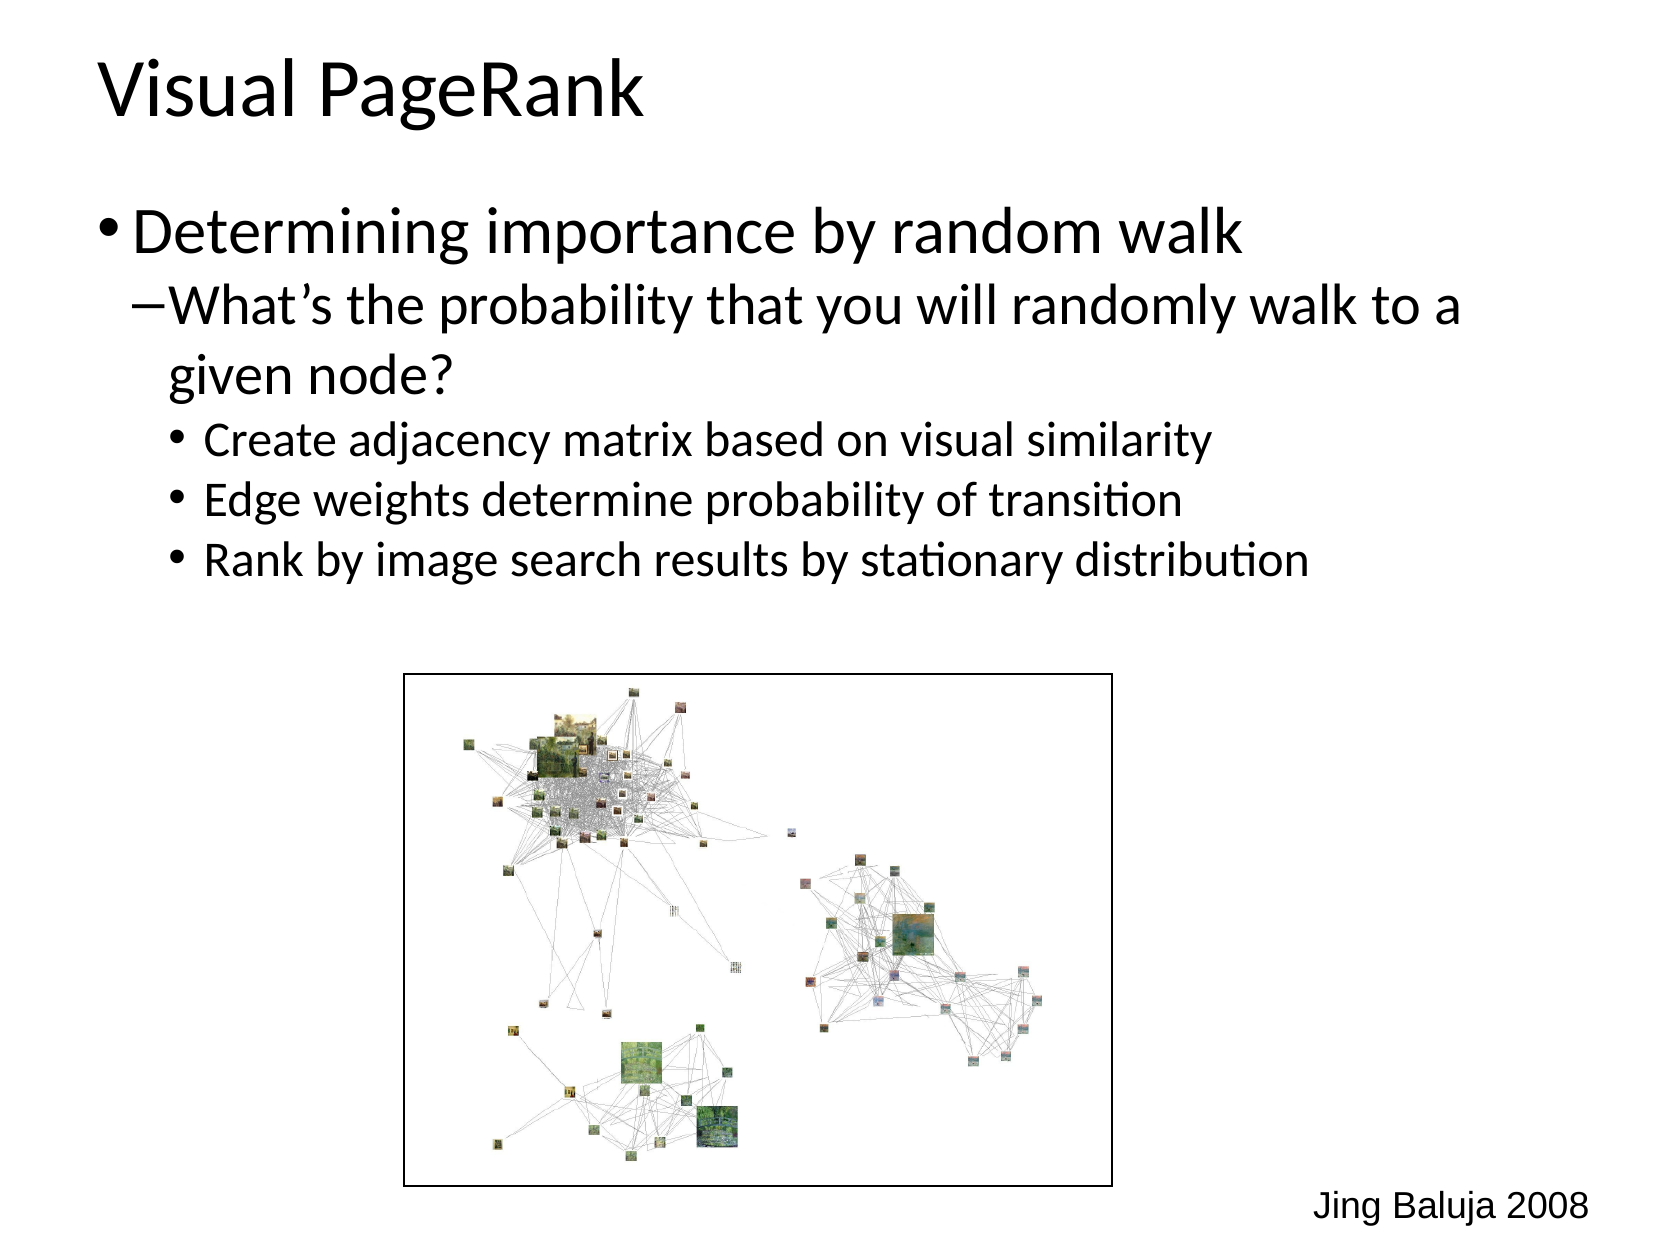

Visual PageRank
Determining importance by random walk
What’s the probability that you will randomly walk to a given node?
Create adjacency matrix based on visual similarity
Edge weights determine probability of transition
Rank by image search results by stationary distribution
Jing Baluja 2008